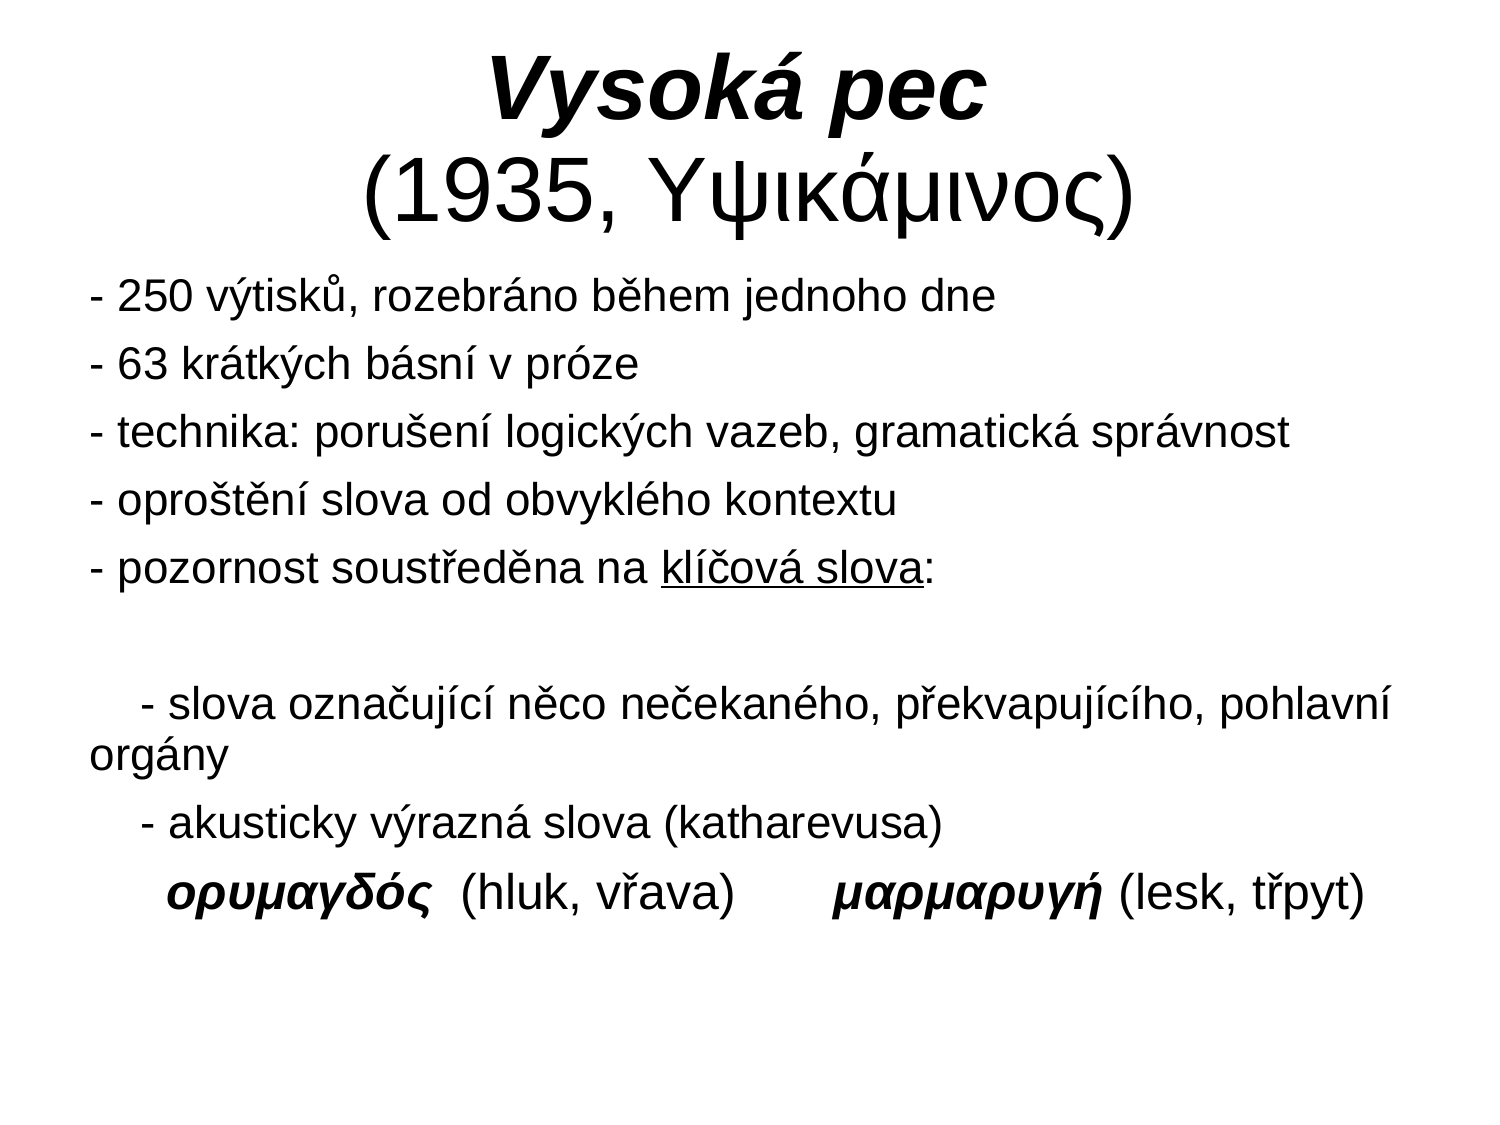

# Vysoká pec (1935, Υψικάμινος)
- 250 výtisků, rozebráno během jednoho dne
- 63 krátkých básní v próze
- technika: porušení logických vazeb, gramatická správnost
- oproštění slova od obvyklého kontextu
- pozornost soustředěna na klíčová slova:
 - slova označující něco nečekaného, překvapujícího, pohlavní orgány
 - akusticky výrazná slova (katharevusa)
 ορυμαγδός (hluk, vřava) μαρμαρυγή (lesk, třpyt)